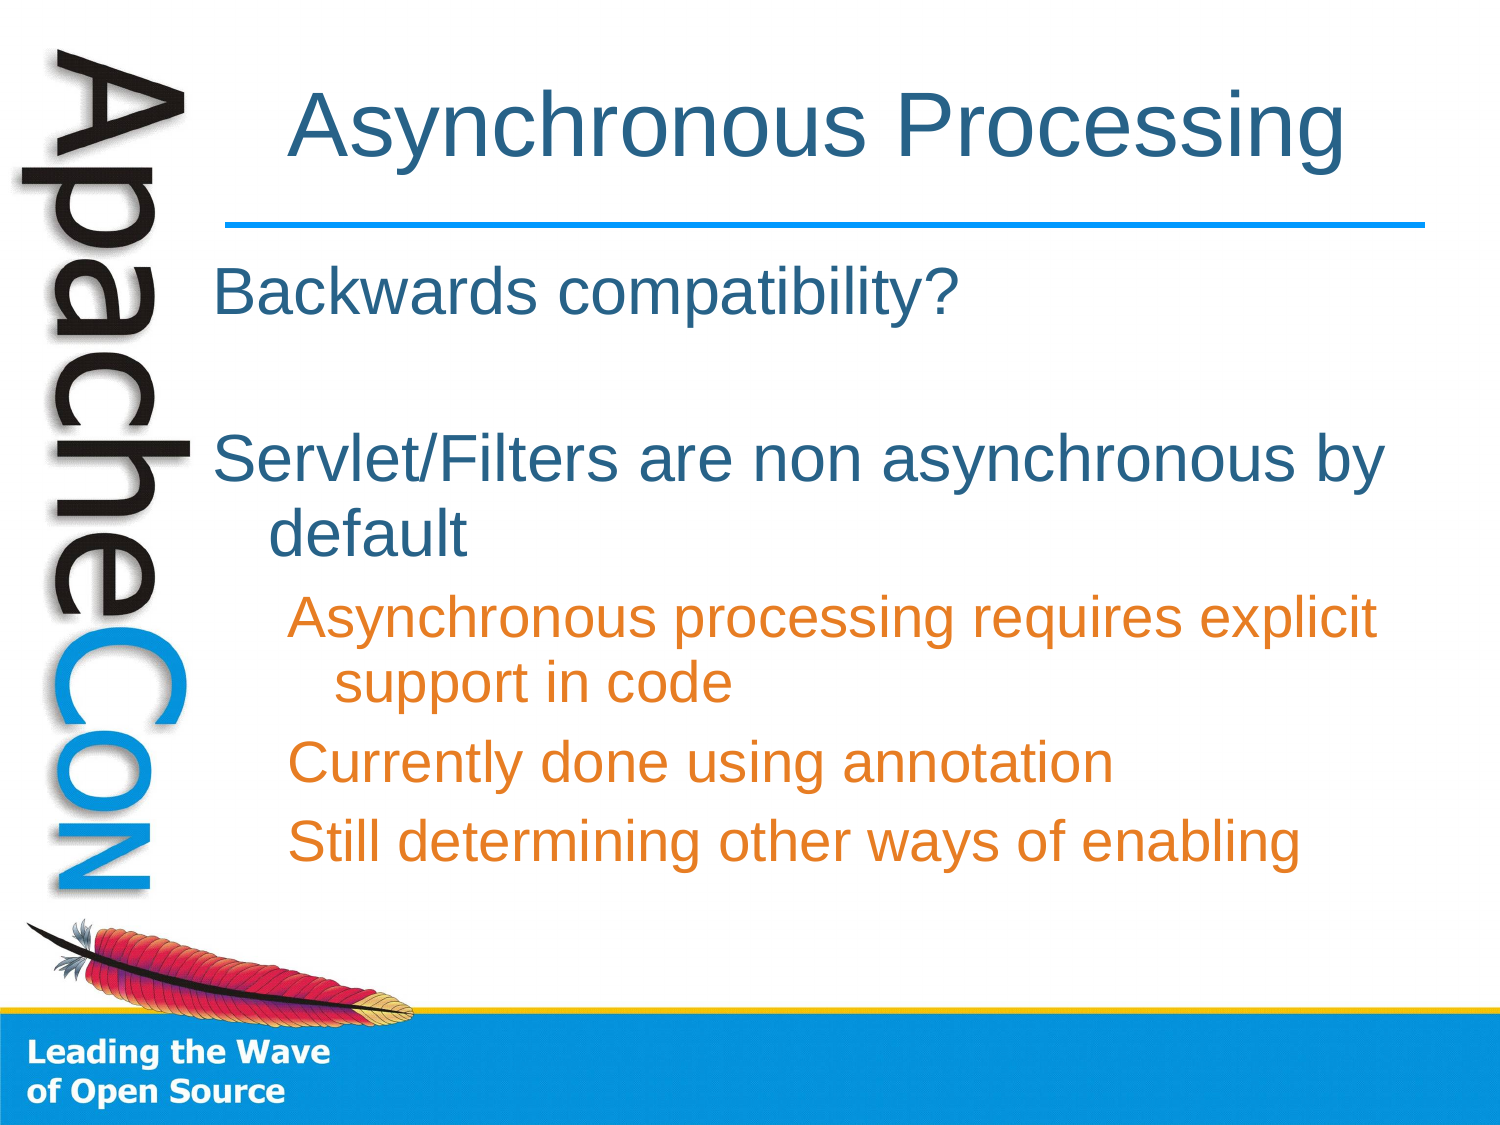

# Asynchronous Processing
Backwards compatibility?
Servlet/Filters are non asynchronous by default
Asynchronous processing requires explicit support in code
Currently done using annotation
Still determining other ways of enabling